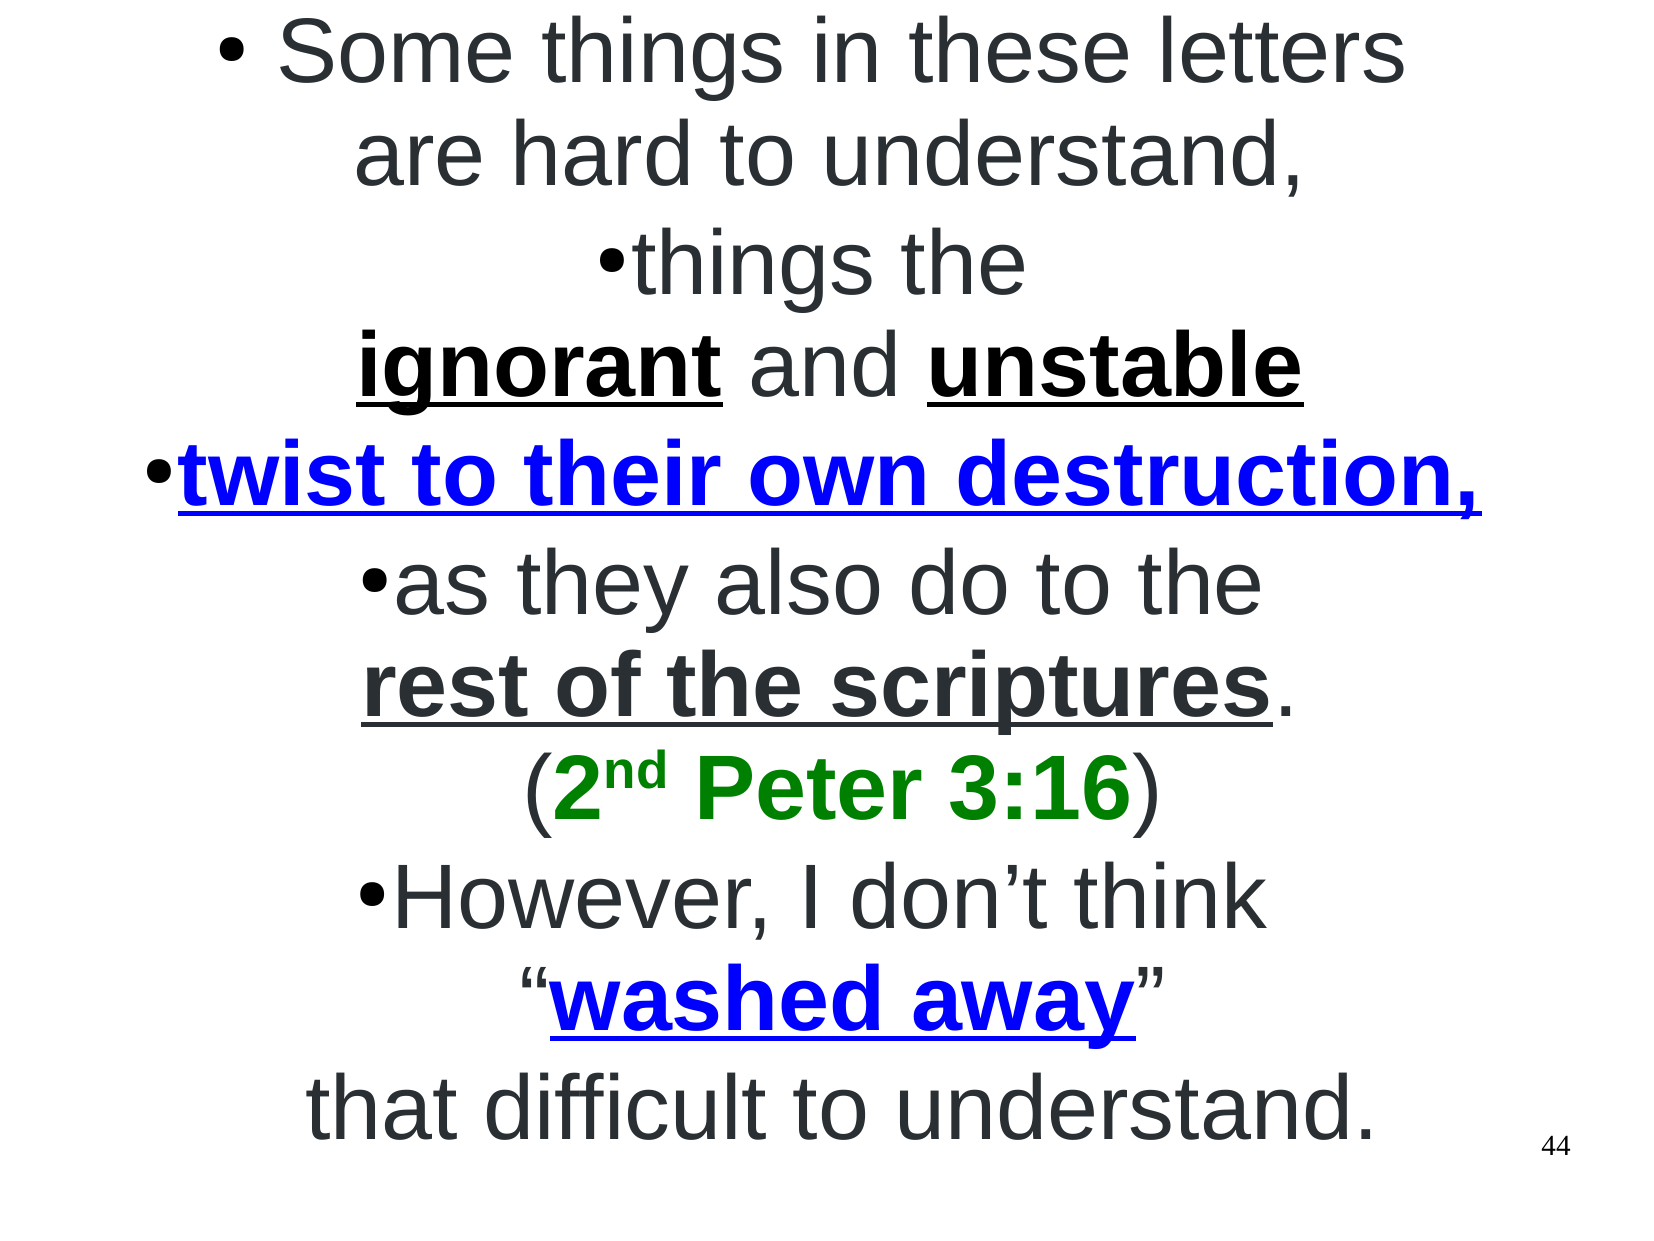

# Some things in these letters are hard to understand,
things the
ignorant and unstable
twist to their own destruction,
as they also do to the
rest of the scriptures. 
(2nd Peter 3:16)
However, I don’t think
“washed away”
that difficult to understand.
44